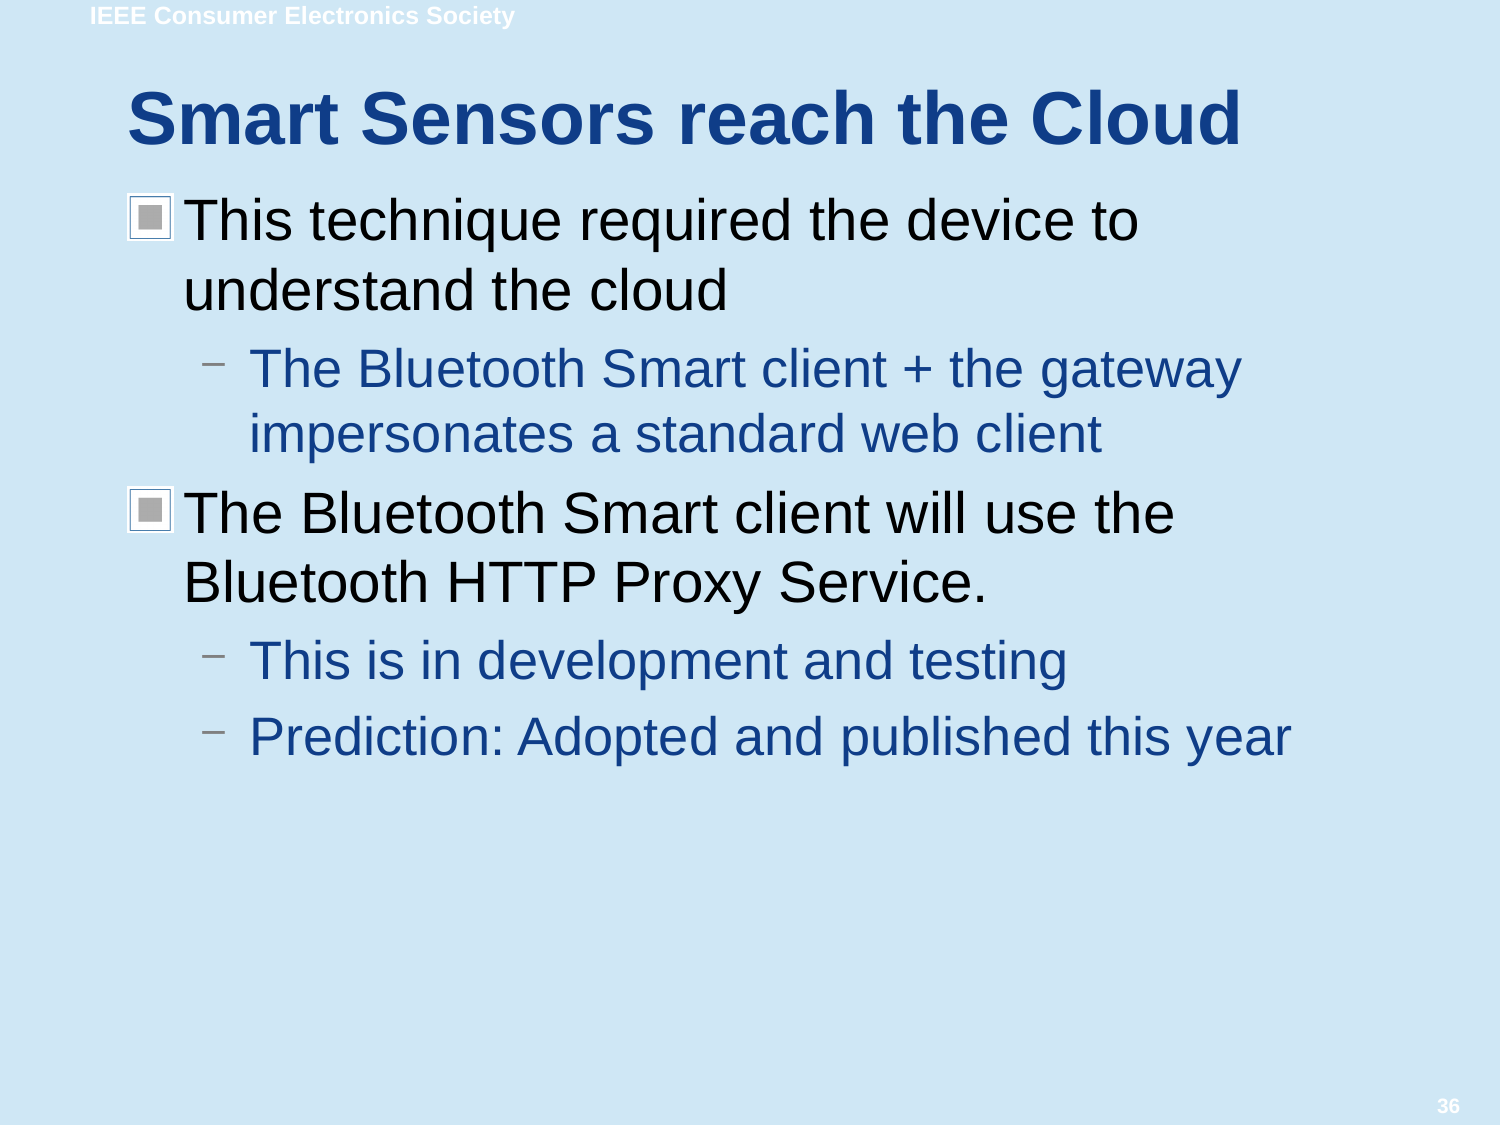

# Smart Sensors reach the Cloud
This technique required the device to understand the cloud
The Bluetooth Smart client + the gateway impersonates a standard web client
The Bluetooth Smart client will use the Bluetooth HTTP Proxy Service.
This is in development and testing
Prediction: Adopted and published this year